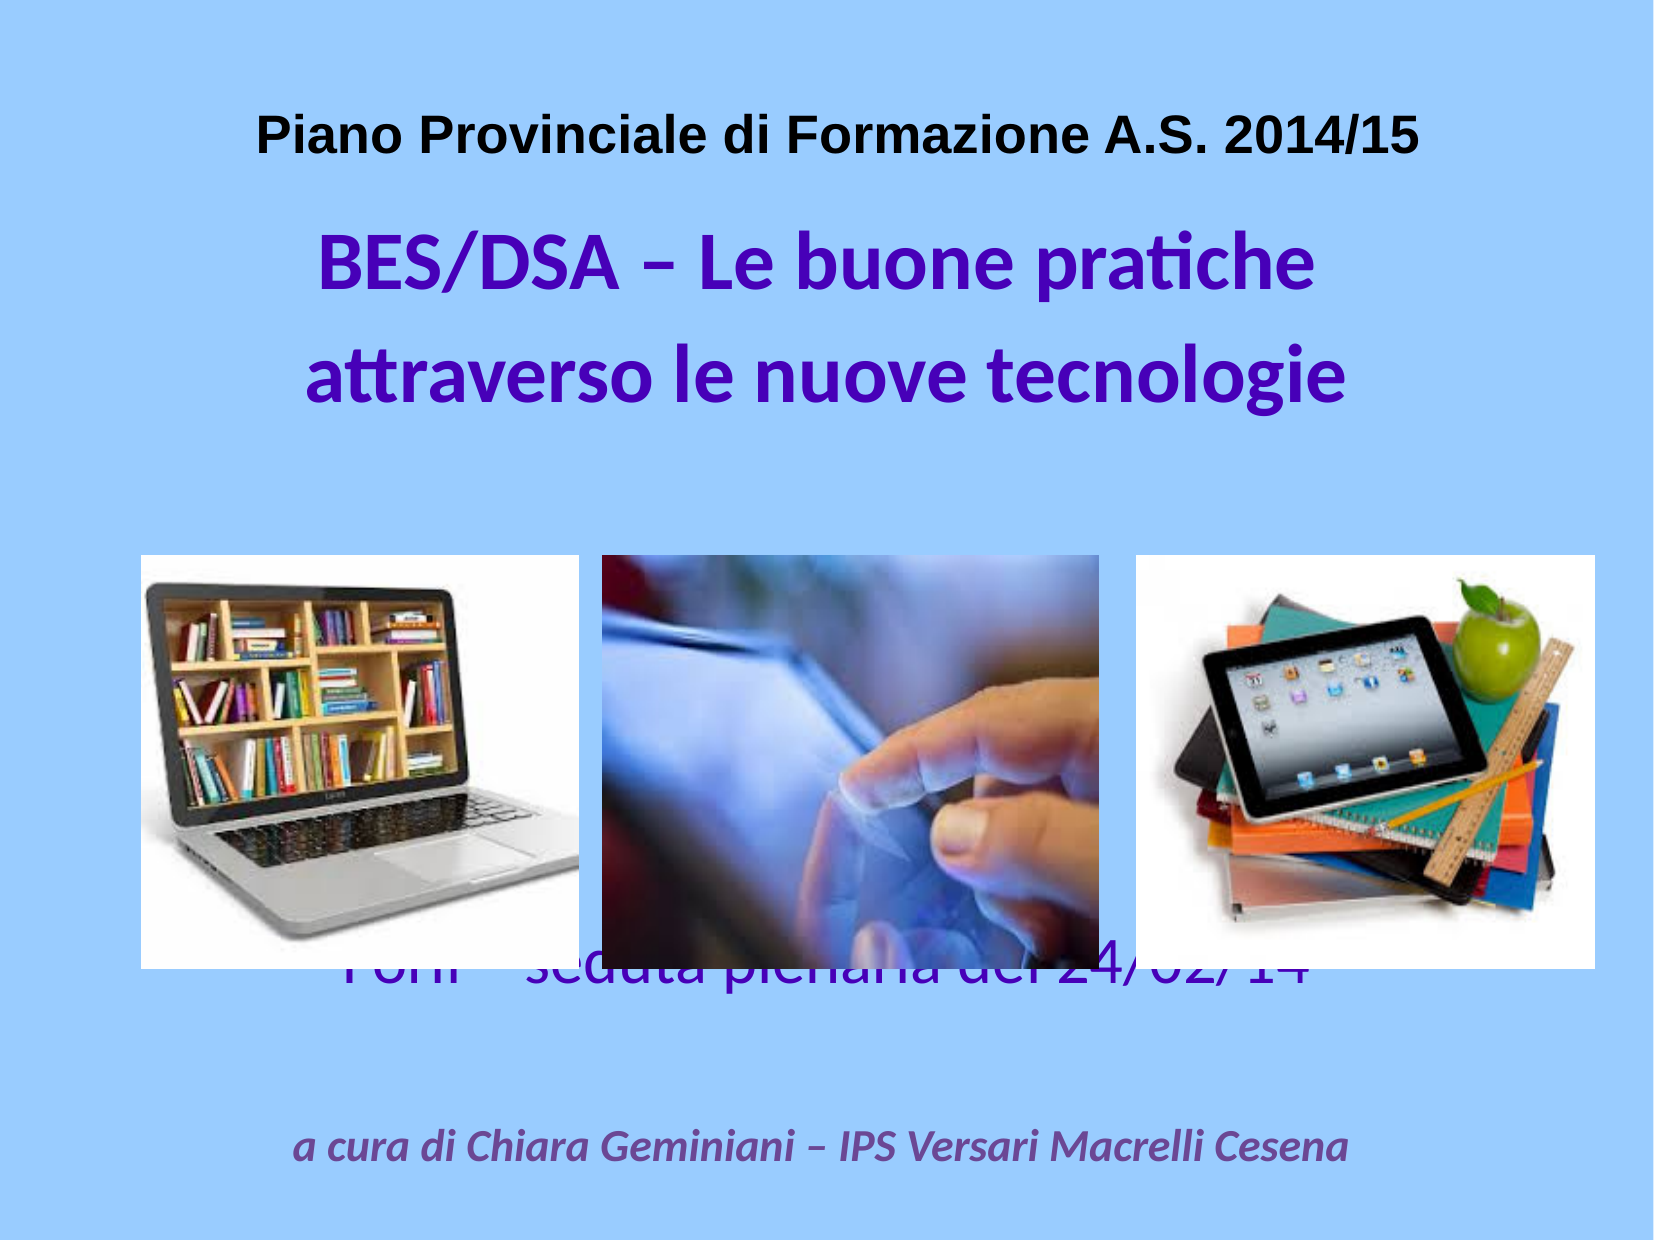

# Piano Provinciale di Formazione A.S. 2014/15
BES/DSA – Le buone pratiche
attraverso le nuove tecnologie
Forlì – seduta plenaria del 24/02/14
a cura di Chiara Geminiani – IPS Versari Macrelli Cesena